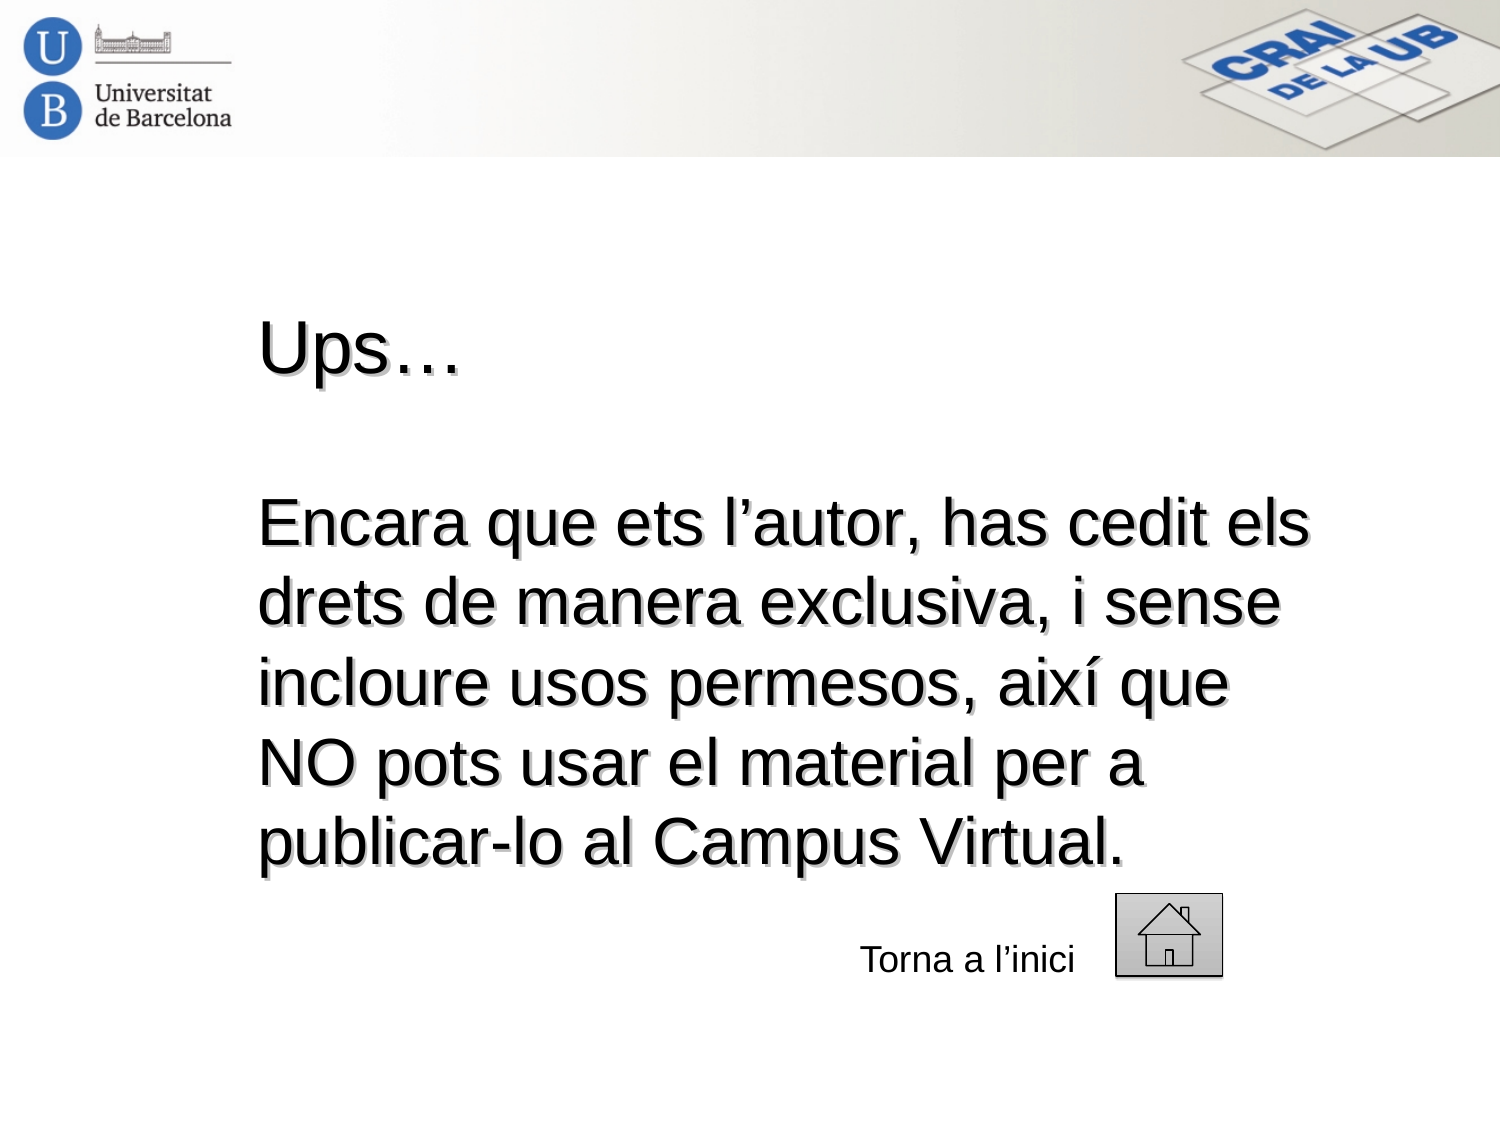

# Ups… Encara que ets l’autor, has cedit els drets de manera exclusiva, i sense incloure usos permesos, així que NO pots usar el material per a publicar-lo al Campus Virtual.
Torna a l’inici